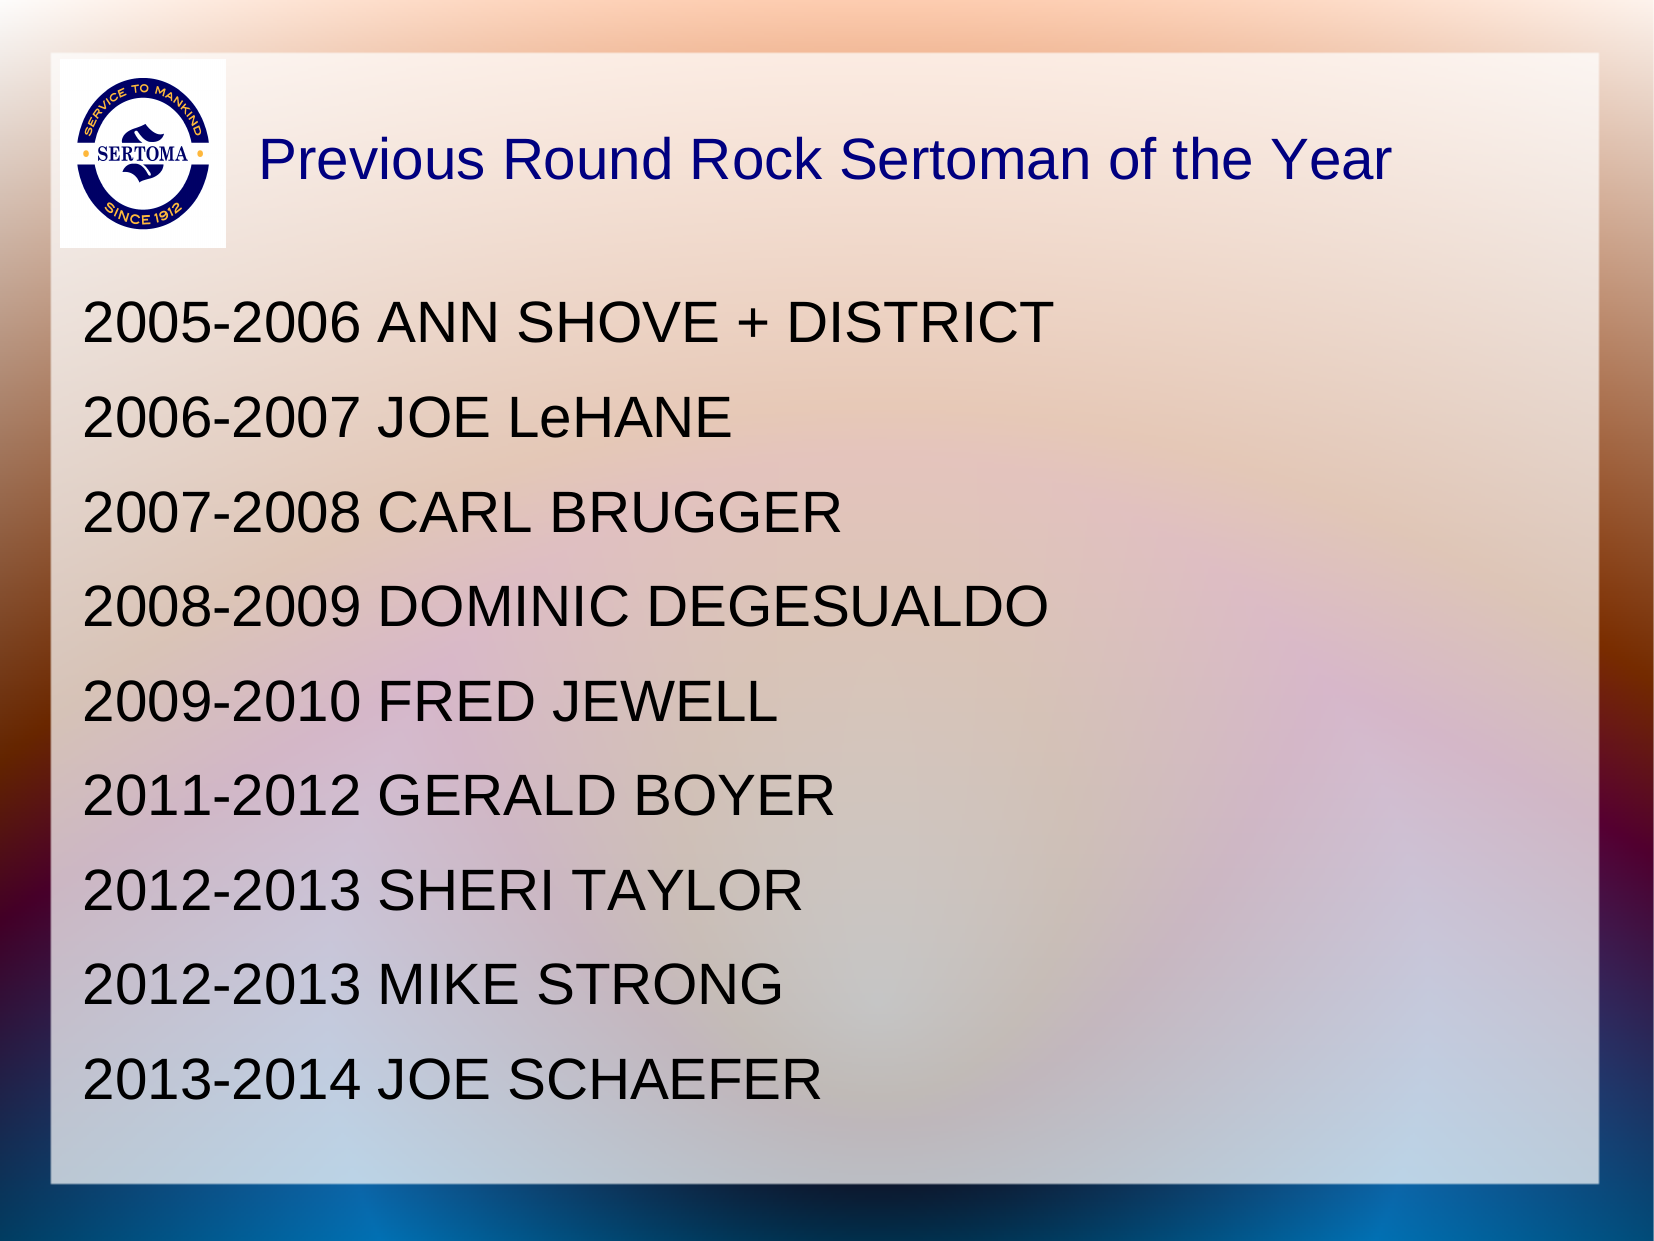

# Previous Round Rock Sertoman of the Year
2005-2006 ANN SHOVE + DISTRICT
2006-2007 JOE LeHANE
2007-2008 CARL BRUGGER
2008-2009 DOMINIC DEGESUALDO
2009-2010 FRED JEWELL
2011-2012 GERALD BOYER
2012-2013 SHERI TAYLOR
2012-2013 MIKE STRONG
2013-2014 JOE SCHAEFER